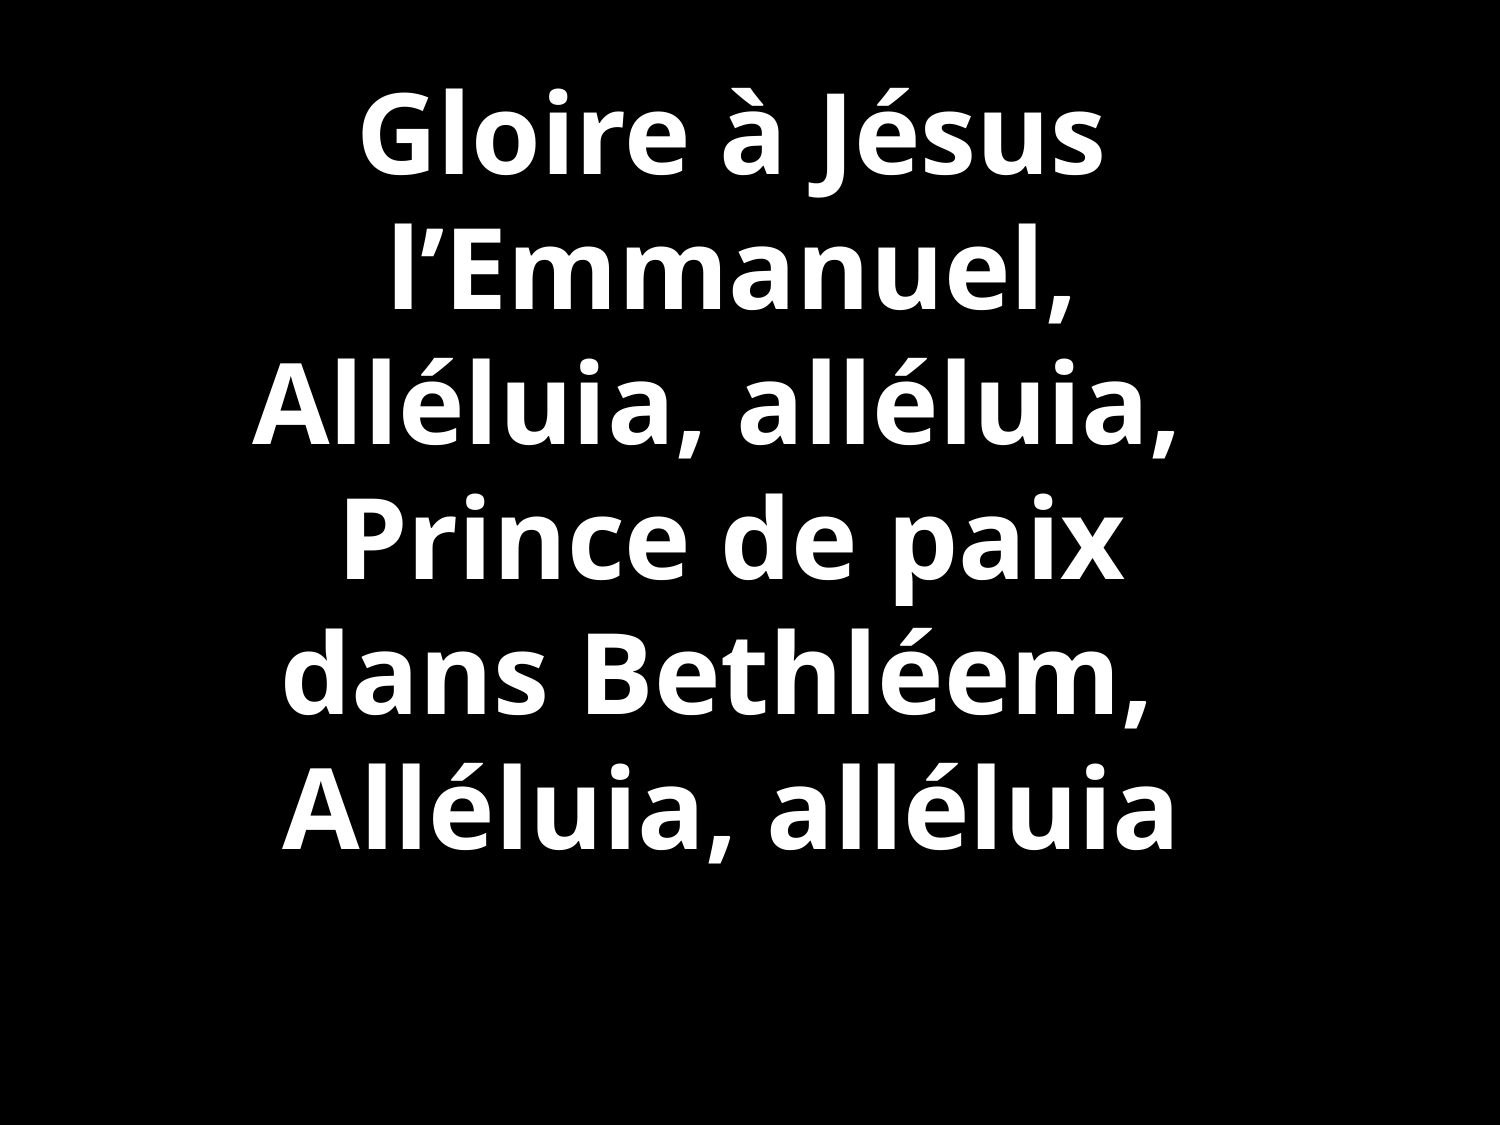

Gloire à Jésus l’Emmanuel,
Alléluia, alléluia,
Prince de paix
dans Bethléem,
Alléluia, alléluia
#